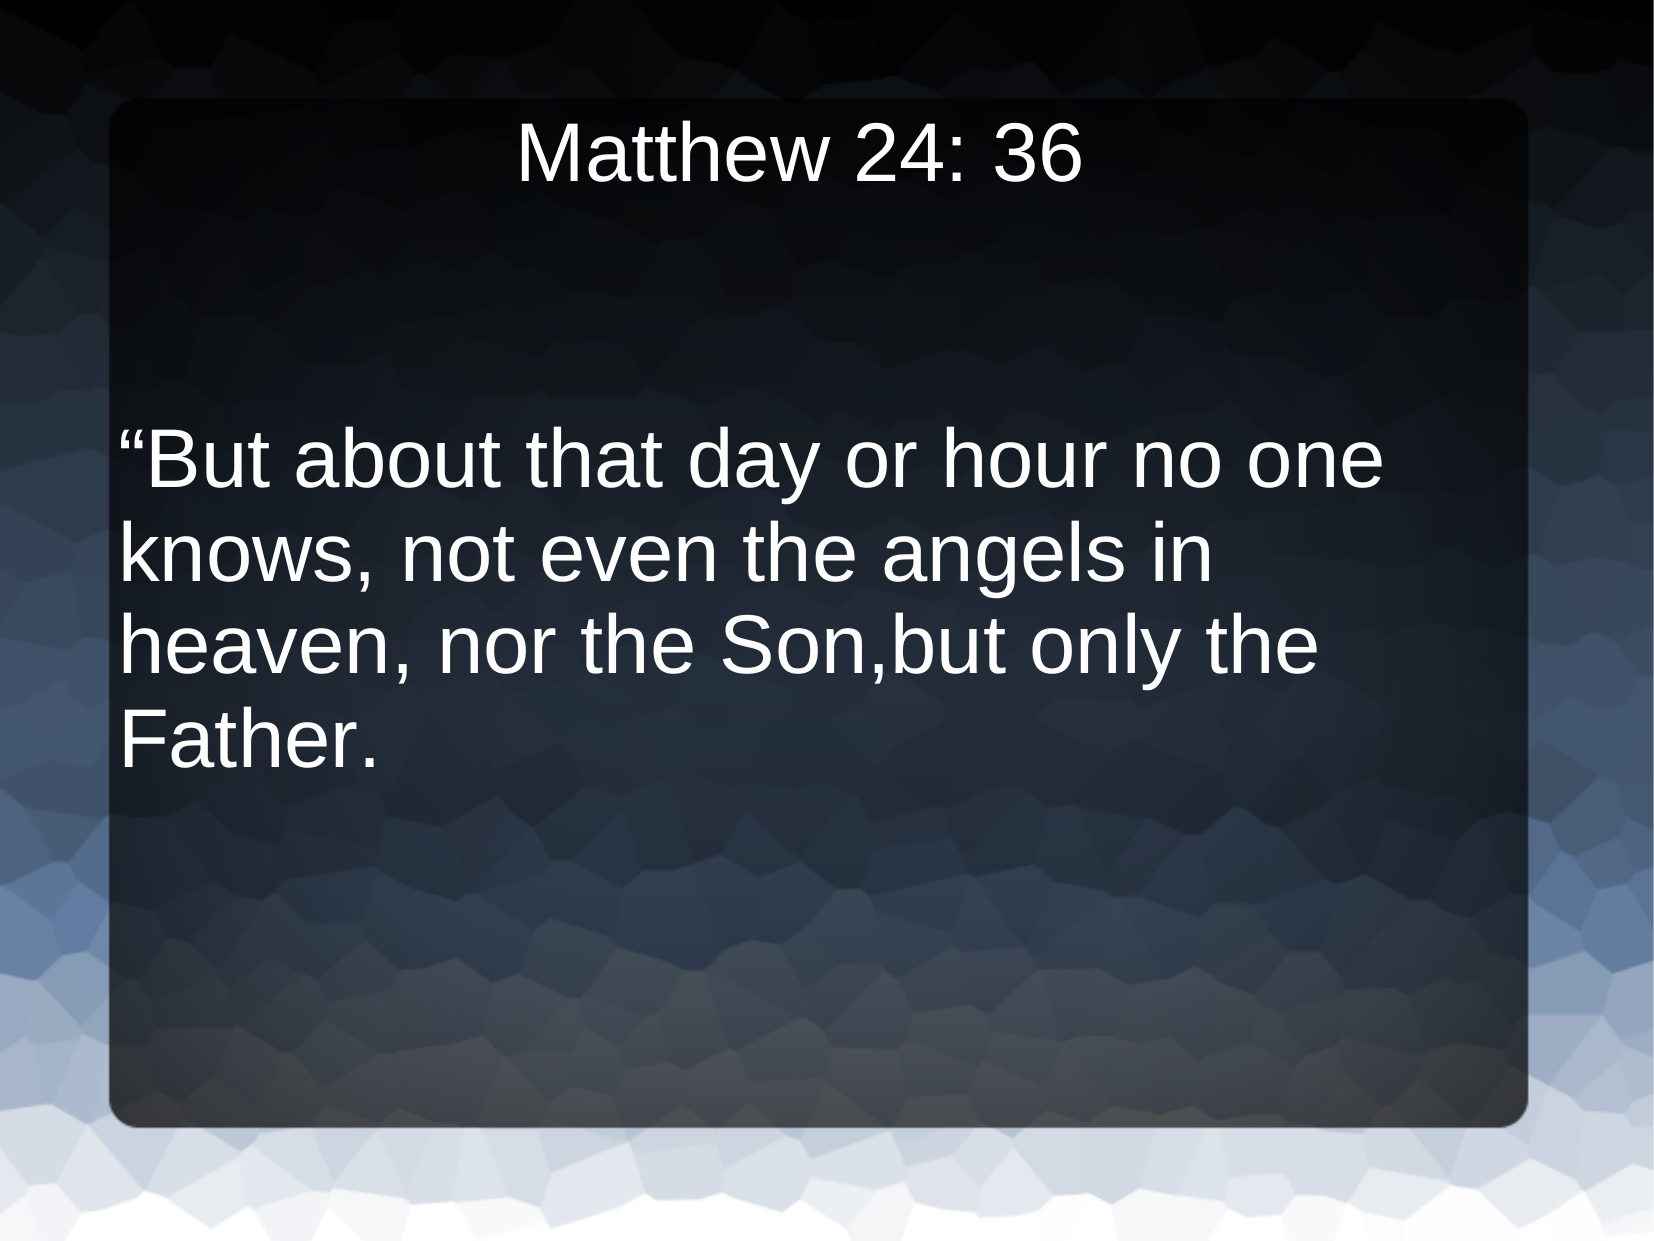

# Matthew 24: 36
“But about that day or hour no one knows, not even the angels in heaven, nor the Son,but only the Father.